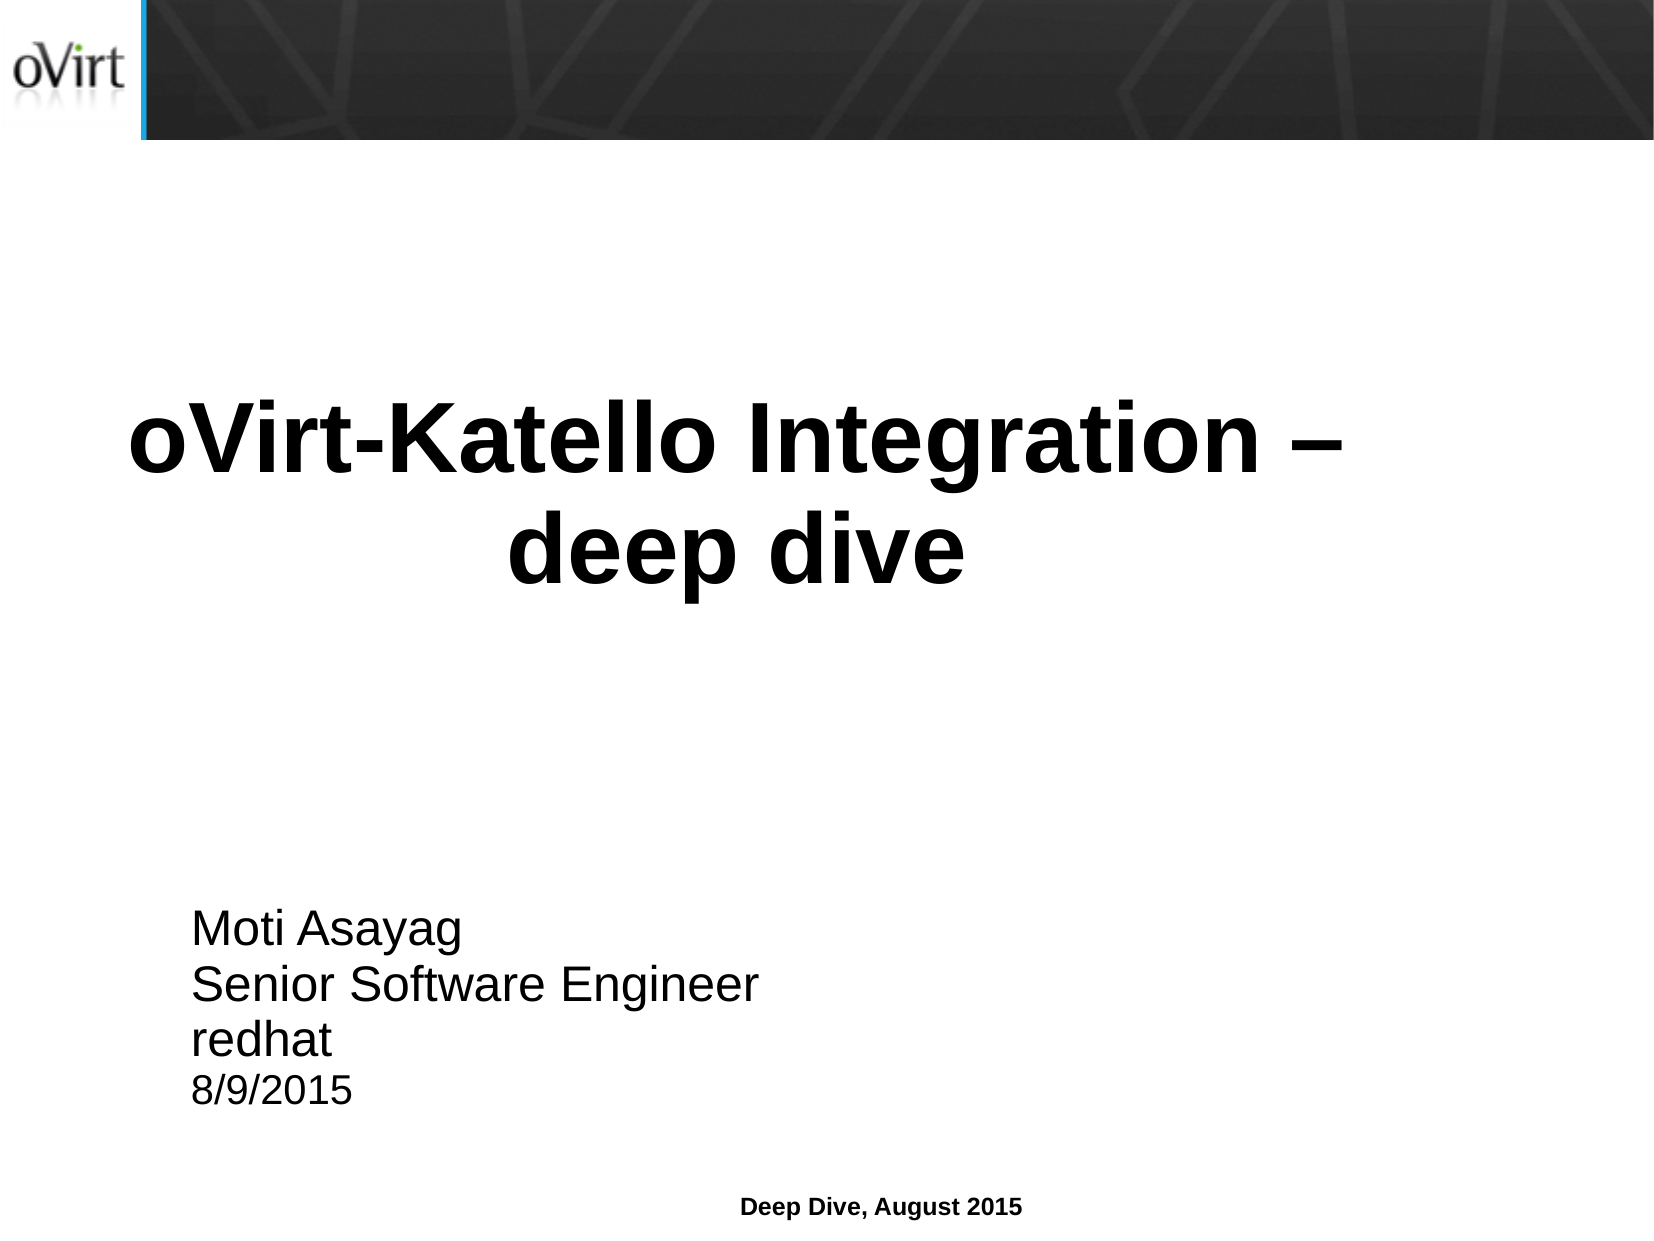

oVirt-Katello Integration – deep dive
Moti Asayag
Senior Software Engineer
redhat
8/9/2015